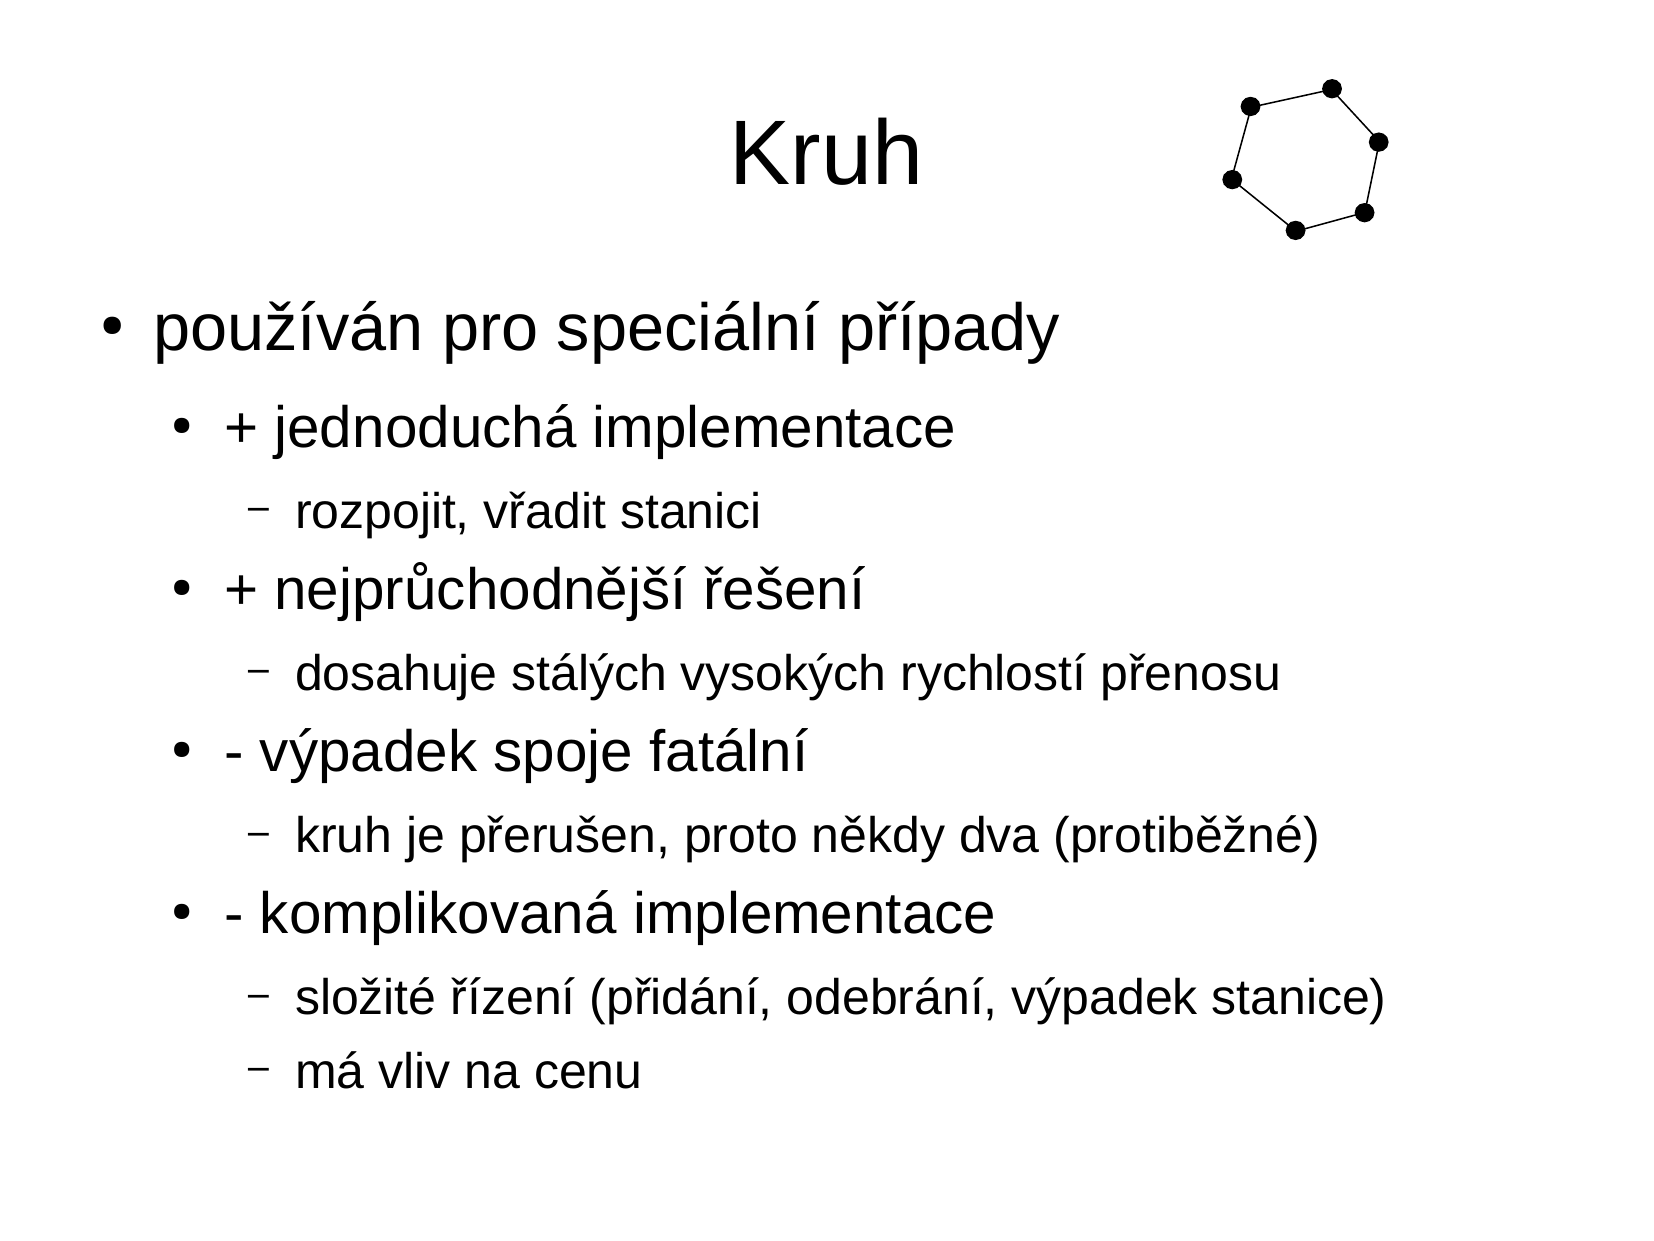

# Kruh
používán pro speciální případy
+ jednoduchá implementace
rozpojit, vřadit stanici
+ nejprůchodnější řešení
dosahuje stálých vysokých rychlostí přenosu
- výpadek spoje fatální
kruh je přerušen, proto někdy dva (protiběžné)
- komplikovaná implementace
složité řízení (přidání, odebrání, výpadek stanice)
má vliv na cenu